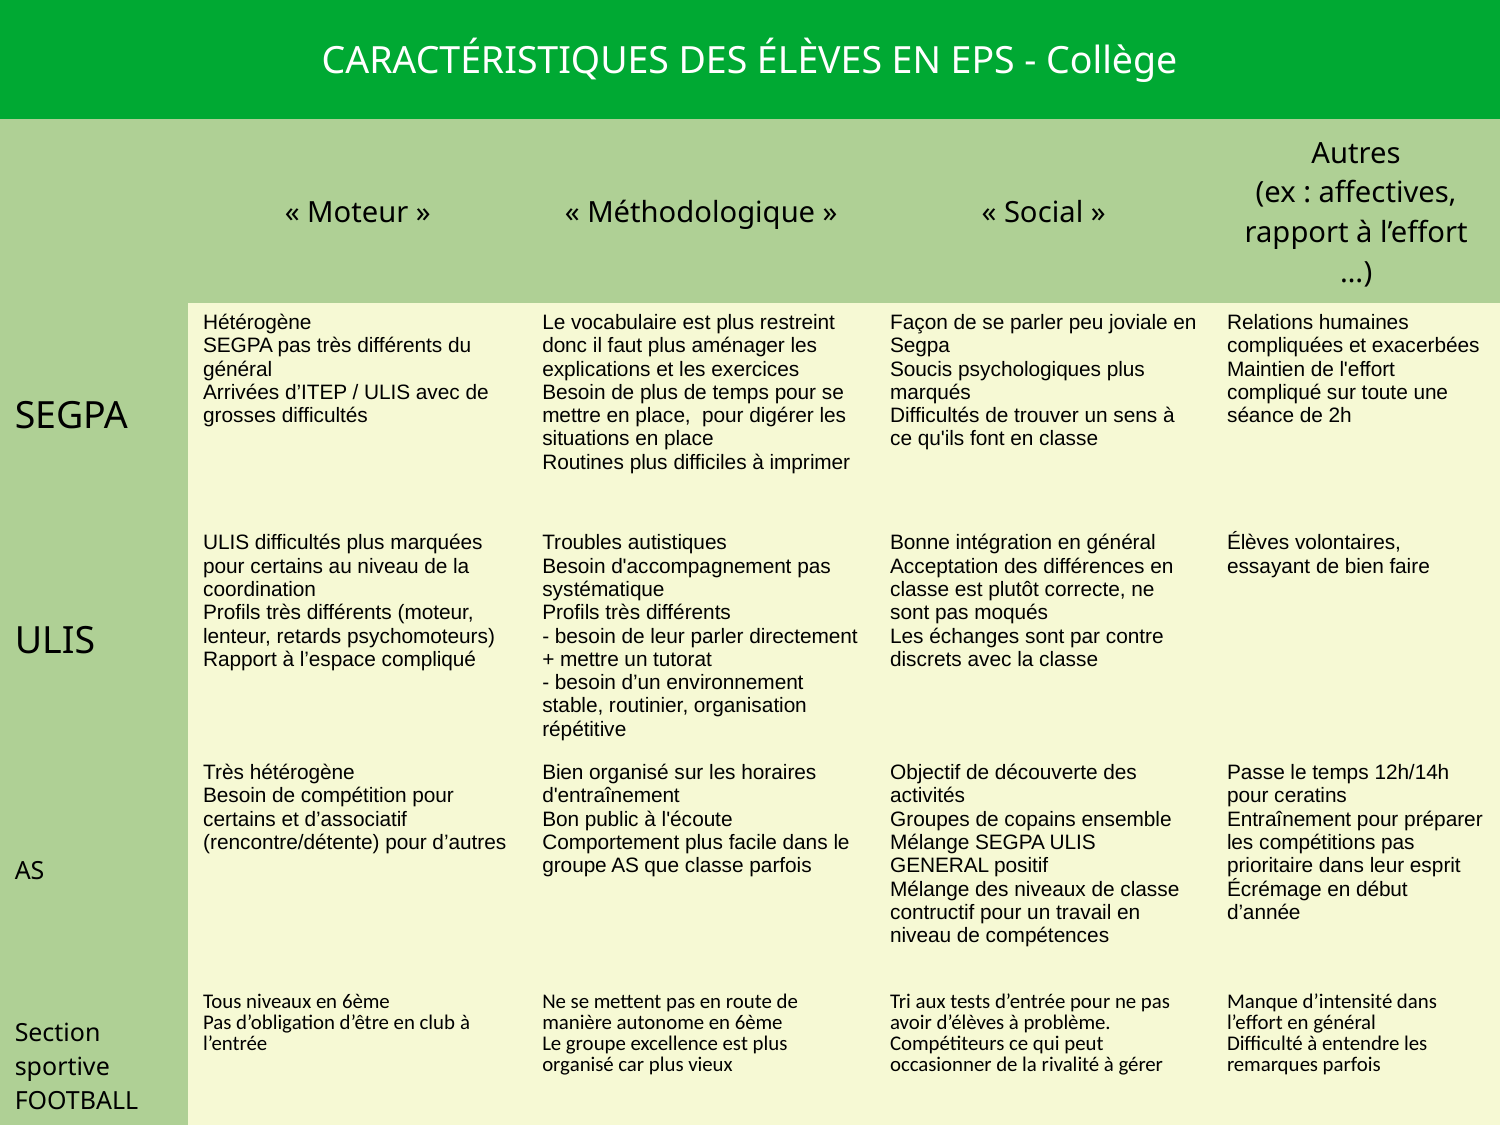

| CARACTÉRISTIQUES DES ÉLÈVES EN EPS - Collège | | | | |
| --- | --- | --- | --- | --- |
| | « Moteur » | « Méthodologique » | « Social » | Autres (ex : affectives, rapport à l’effort …) |
| SEGPA | Hétérogène SEGPA pas très différents du général Arrivées d’ITEP / ULIS avec de grosses difficultés | Le vocabulaire est plus restreint donc il faut plus aménager les explications et les exercices Besoin de plus de temps pour se mettre en place, pour digérer les situations en place Routines plus difficiles à imprimer | Façon de se parler peu joviale en Segpa Soucis psychologiques plus marqués Difficultés de trouver un sens à ce qu'ils font en classe | Relations humaines compliquées et exacerbées Maintien de l'effort compliqué sur toute une séance de 2h |
| ULIS | ULIS difficultés plus marquées pour certains au niveau de la coordination Profils très différents (moteur, lenteur, retards psychomoteurs) Rapport à l’espace compliqué | Troubles autistiques Besoin d'accompagnement pas systématique Profils très différents - besoin de leur parler directement + mettre un tutorat - besoin d’un environnement stable, routinier, organisation répétitive | Bonne intégration en général Acceptation des différences en classe est plutôt correcte, ne sont pas moqués Les échanges sont par contre discrets avec la classe | Élèves volontaires, essayant de bien faire |
| AS | Très hétérogène Besoin de compétition pour certains et d’associatif (rencontre/détente) pour d’autres | Bien organisé sur les horaires d'entraînement Bon public à l'écoute Comportement plus facile dans le groupe AS que classe parfois | Objectif de découverte des activités Groupes de copains ensemble Mélange SEGPA ULIS GENERAL positif Mélange des niveaux de classe contructif pour un travail en niveau de compétences | Passe le temps 12h/14h pour ceratins Entraînement pour préparer les compétitions pas prioritaire dans leur esprit Écrémage en début d’année |
| Section sportive FOOTBALL | Tous niveaux en 6ème Pas d’obligation d’être en club à l’entrée | Ne se mettent pas en route de manière autonome en 6ème Le groupe excellence est plus organisé car plus vieux | Tri aux tests d’entrée pour ne pas avoir d’élèves à problème. Compétiteurs ce qui peut occasionner de la rivalité à gérer | Manque d’intensité dans l’effort en général Difficulté à entendre les remarques parfois |